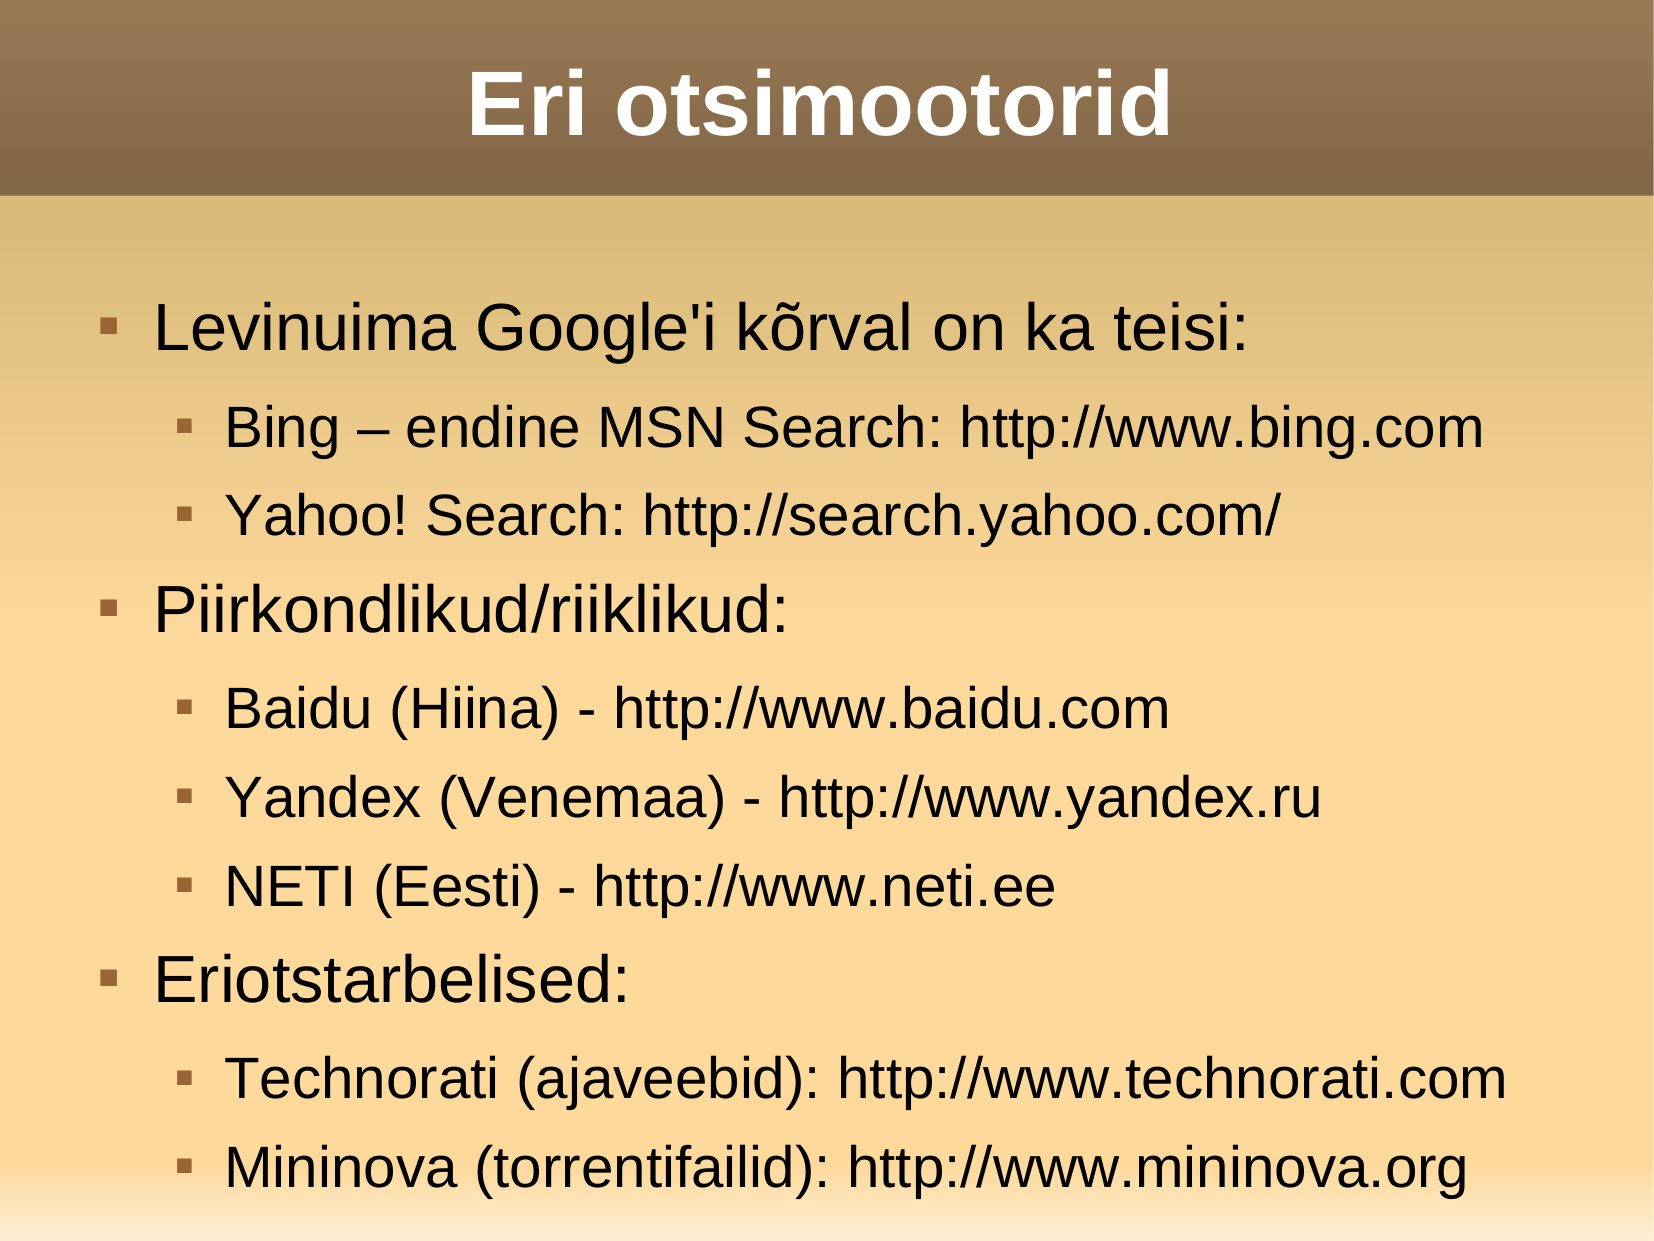

# Eri otsimootorid
Levinuima Google'i kõrval on ka teisi:
Bing – endine MSN Search: http://www.bing.com
Yahoo! Search: http://search.yahoo.com/
Piirkondlikud/riiklikud:
Baidu (Hiina) - http://www.baidu.com
Yandex (Venemaa) - http://www.yandex.ru
NETI (Eesti) - http://www.neti.ee
Eriotstarbelised:
Technorati (ajaveebid): http://www.technorati.com
Mininova (torrentifailid): http://www.mininova.org